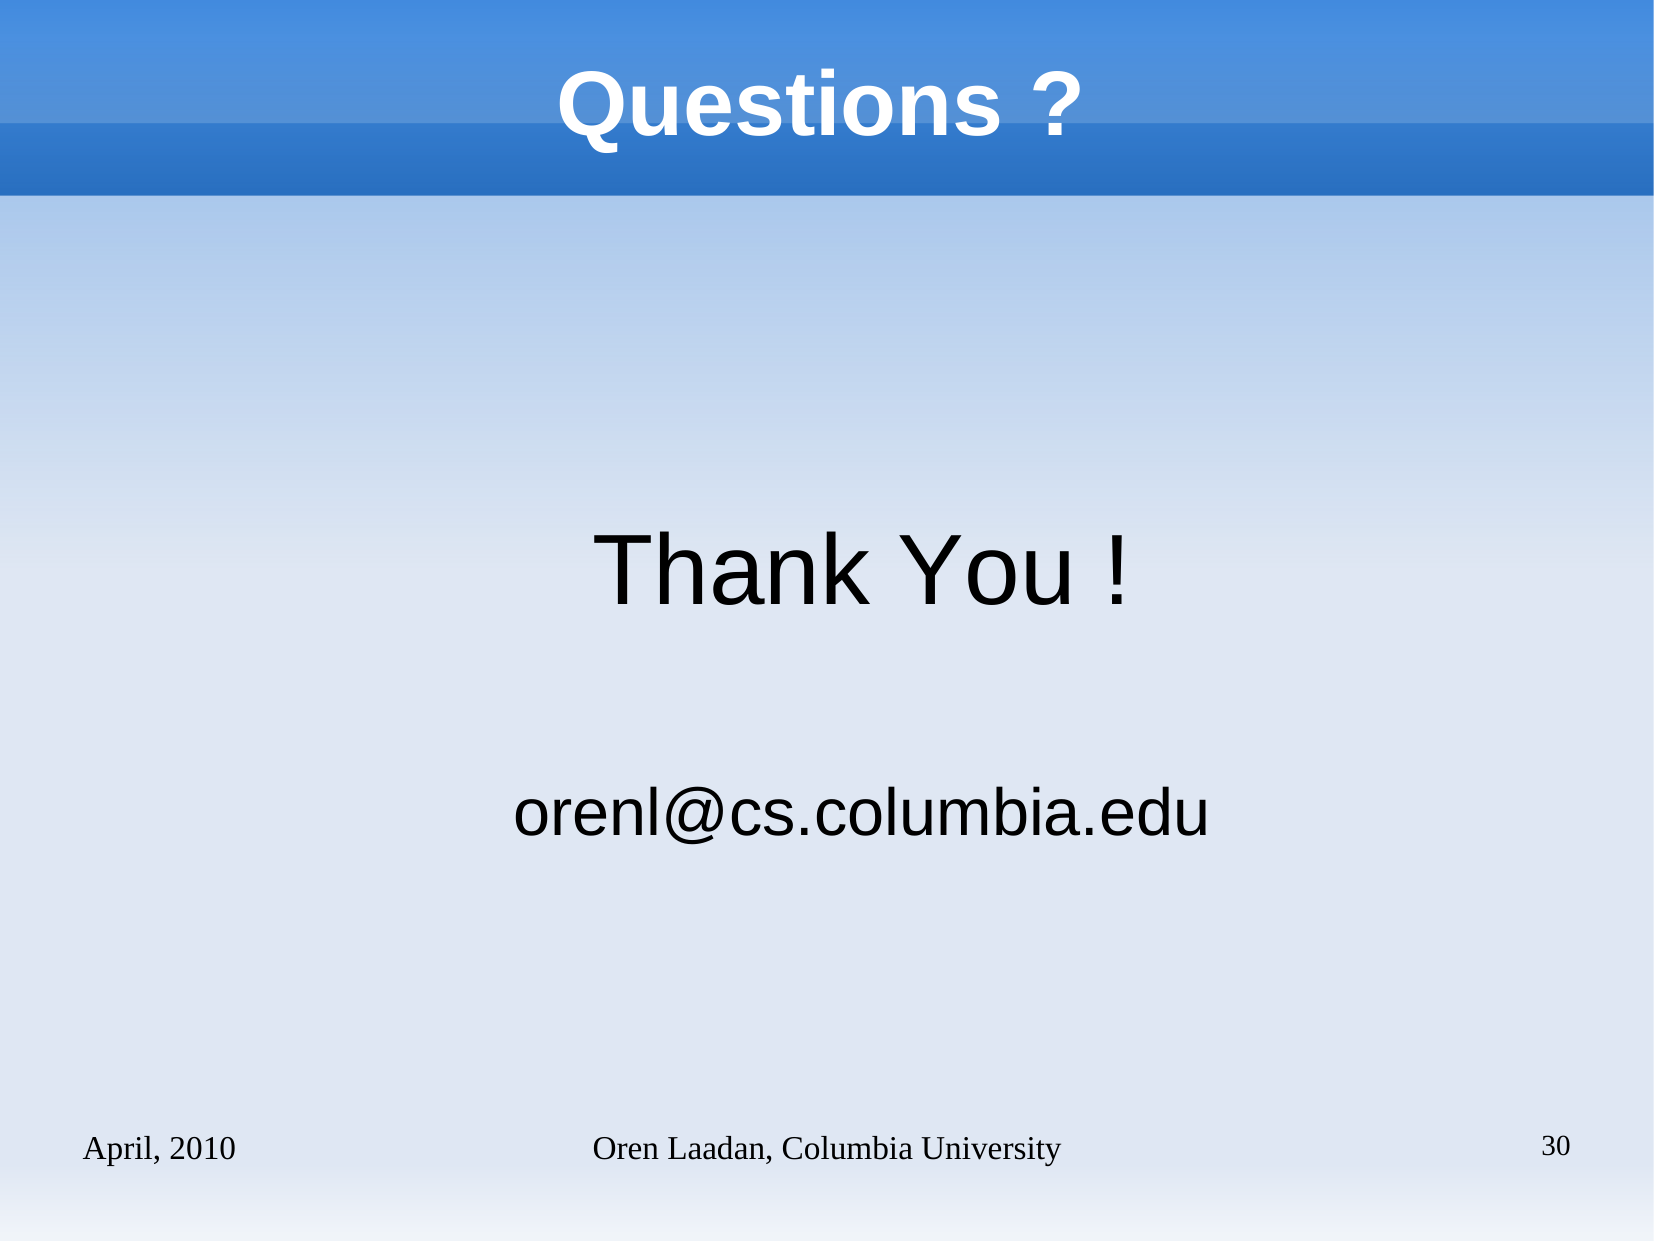

# Questions ?
Thank You !
orenl@cs.columbia.edu
30